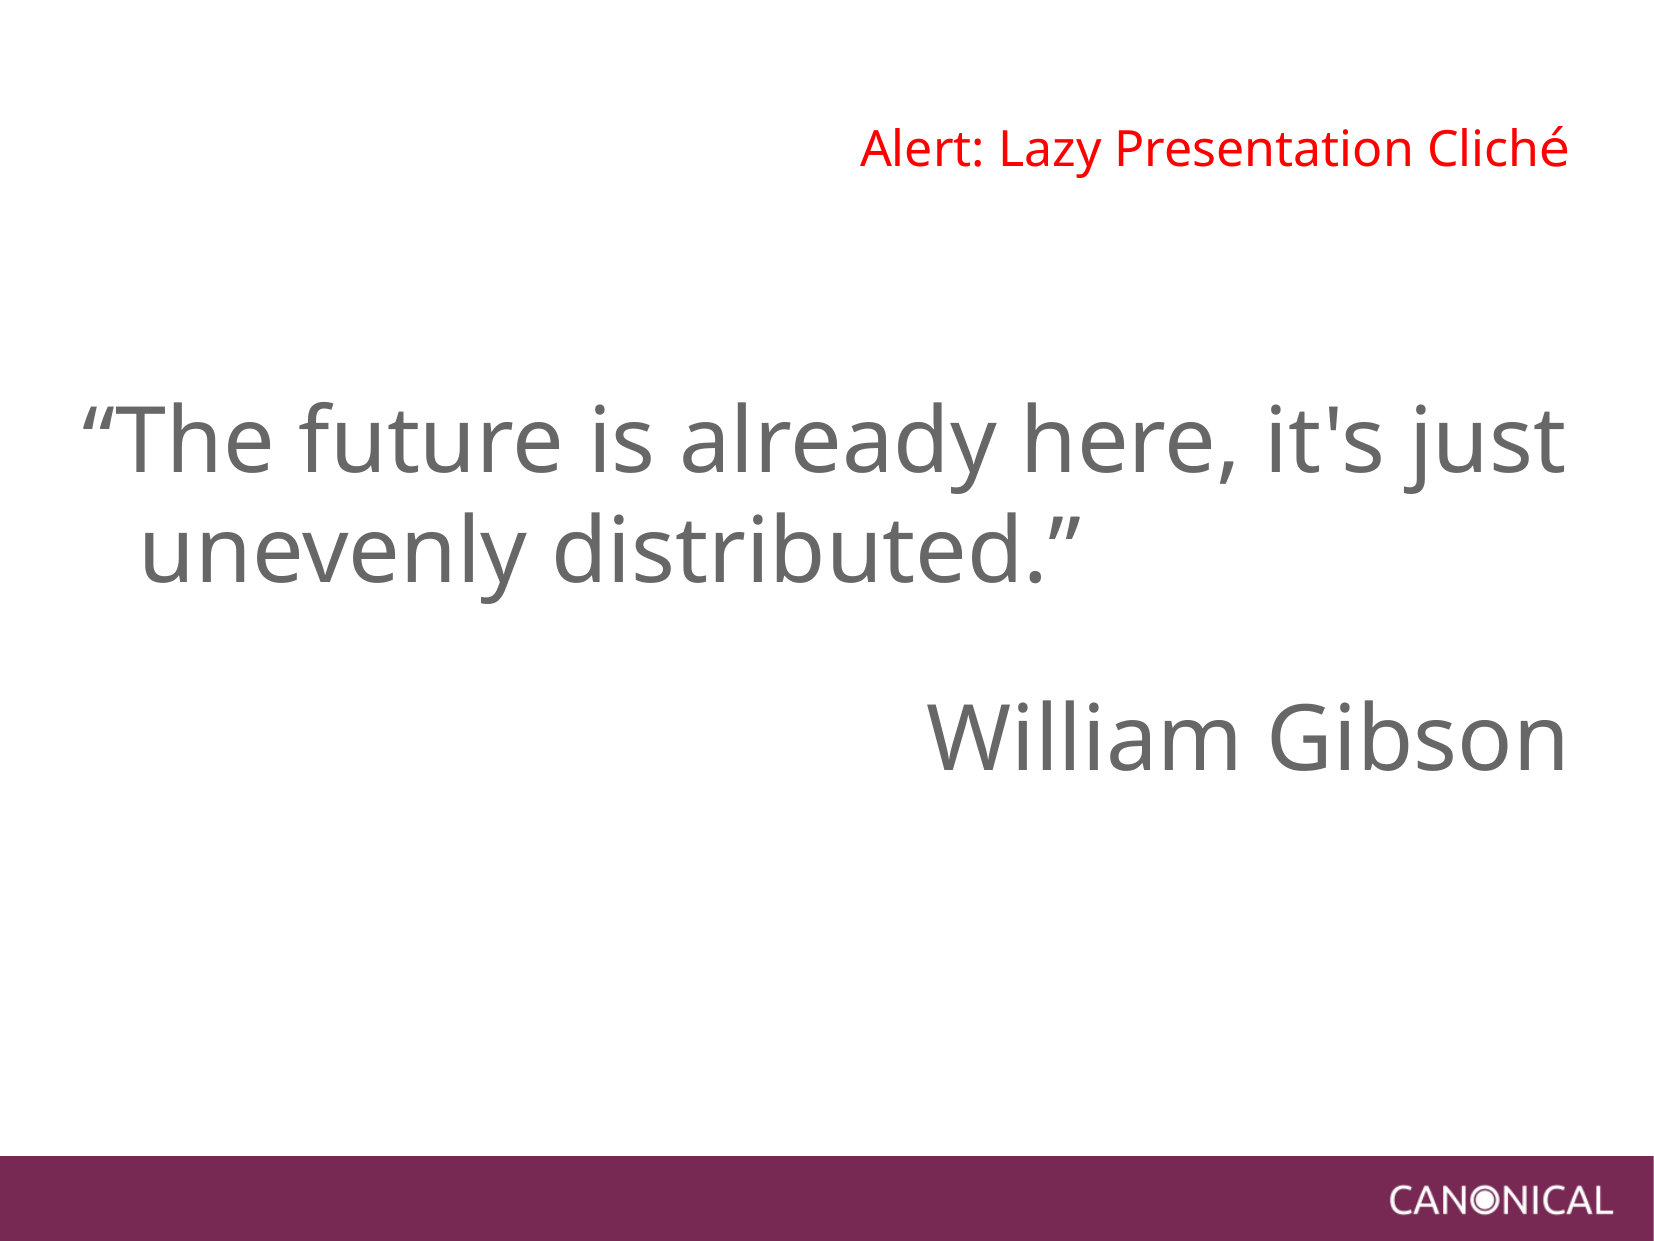

# “The future is already here, it's just unevenly distributed.”
 William Gibson
Alert: Lazy Presentation Cliché